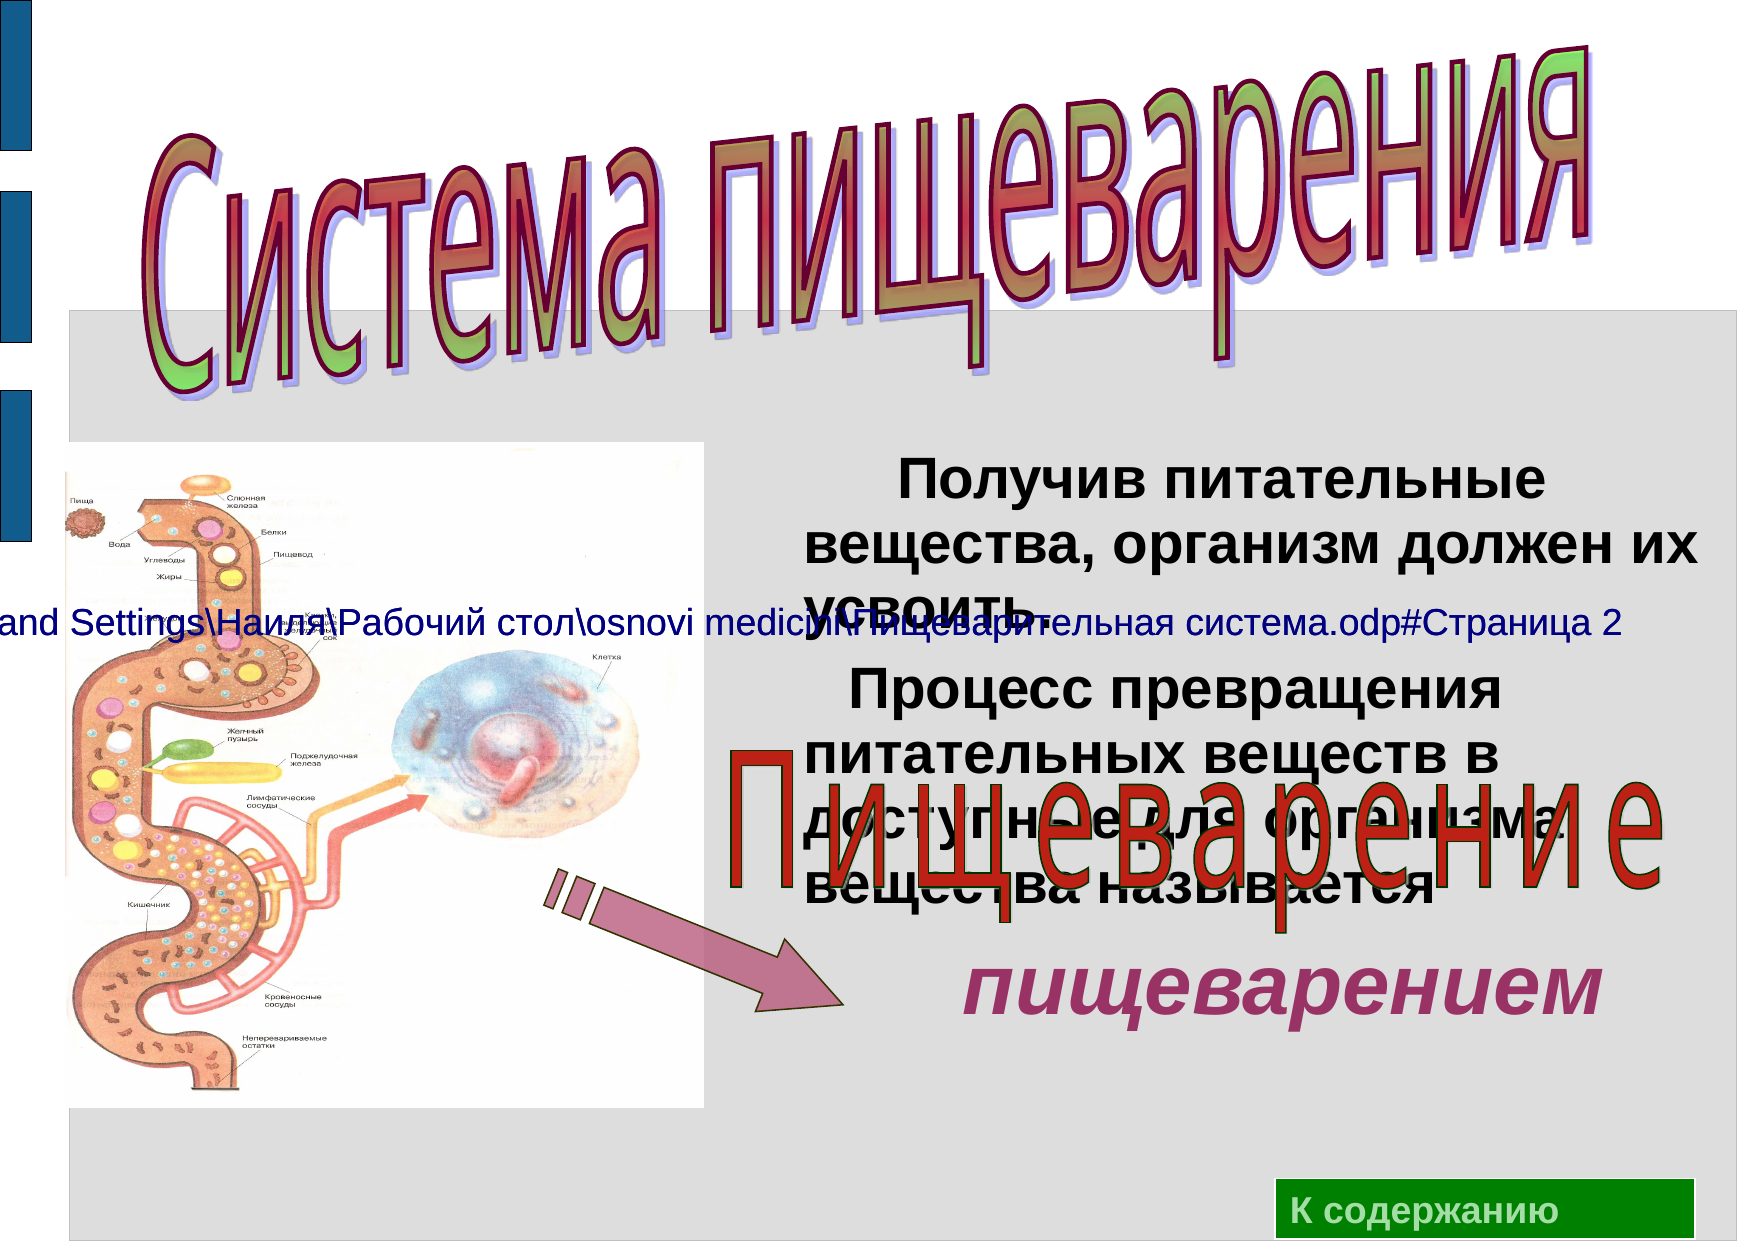

Система пищеварения
# Получив питательные вещества, организм должен их усвоить.
Процесс превращения питательных веществ в доступные для организма вещества называется
пищеварением
C:\Documents and Settings\Наиля\Рабочий стол\osnovi medicini\Пищеварительная система.odp#Страница 2
C:\Documents and Settings\Наиля\Рабочий стол\osnovi medicini\Пищеварительная система.odp#Страница 2
Пищеварение
К содержанию